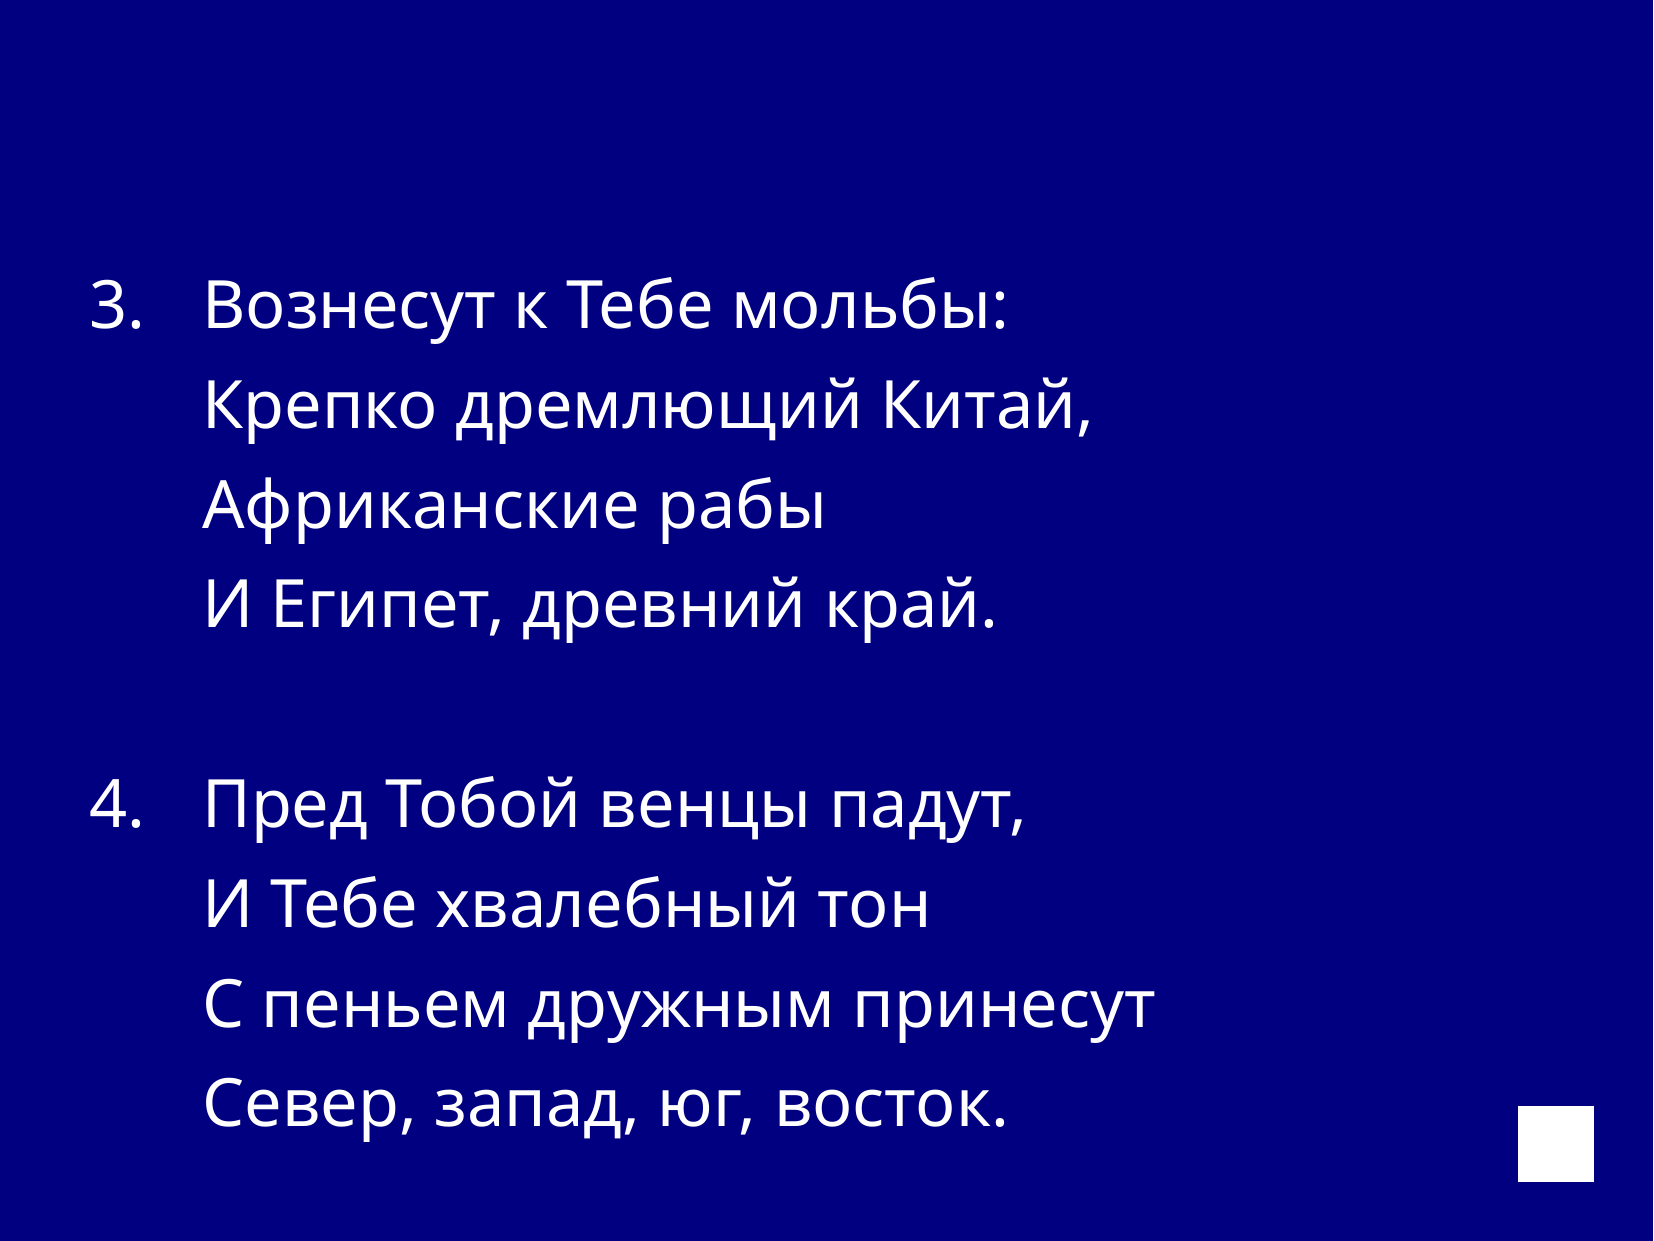

3.	Вознесут к Тебе мольбы:
	Крепко дремлющий Китай,
	Африканские рабы
	И Египет, древний край.
4.	Пред Тобой венцы падут,
	И Тебе хвалебный тон
	С пеньем дружным принесут
	Север, запад, юг, восток.